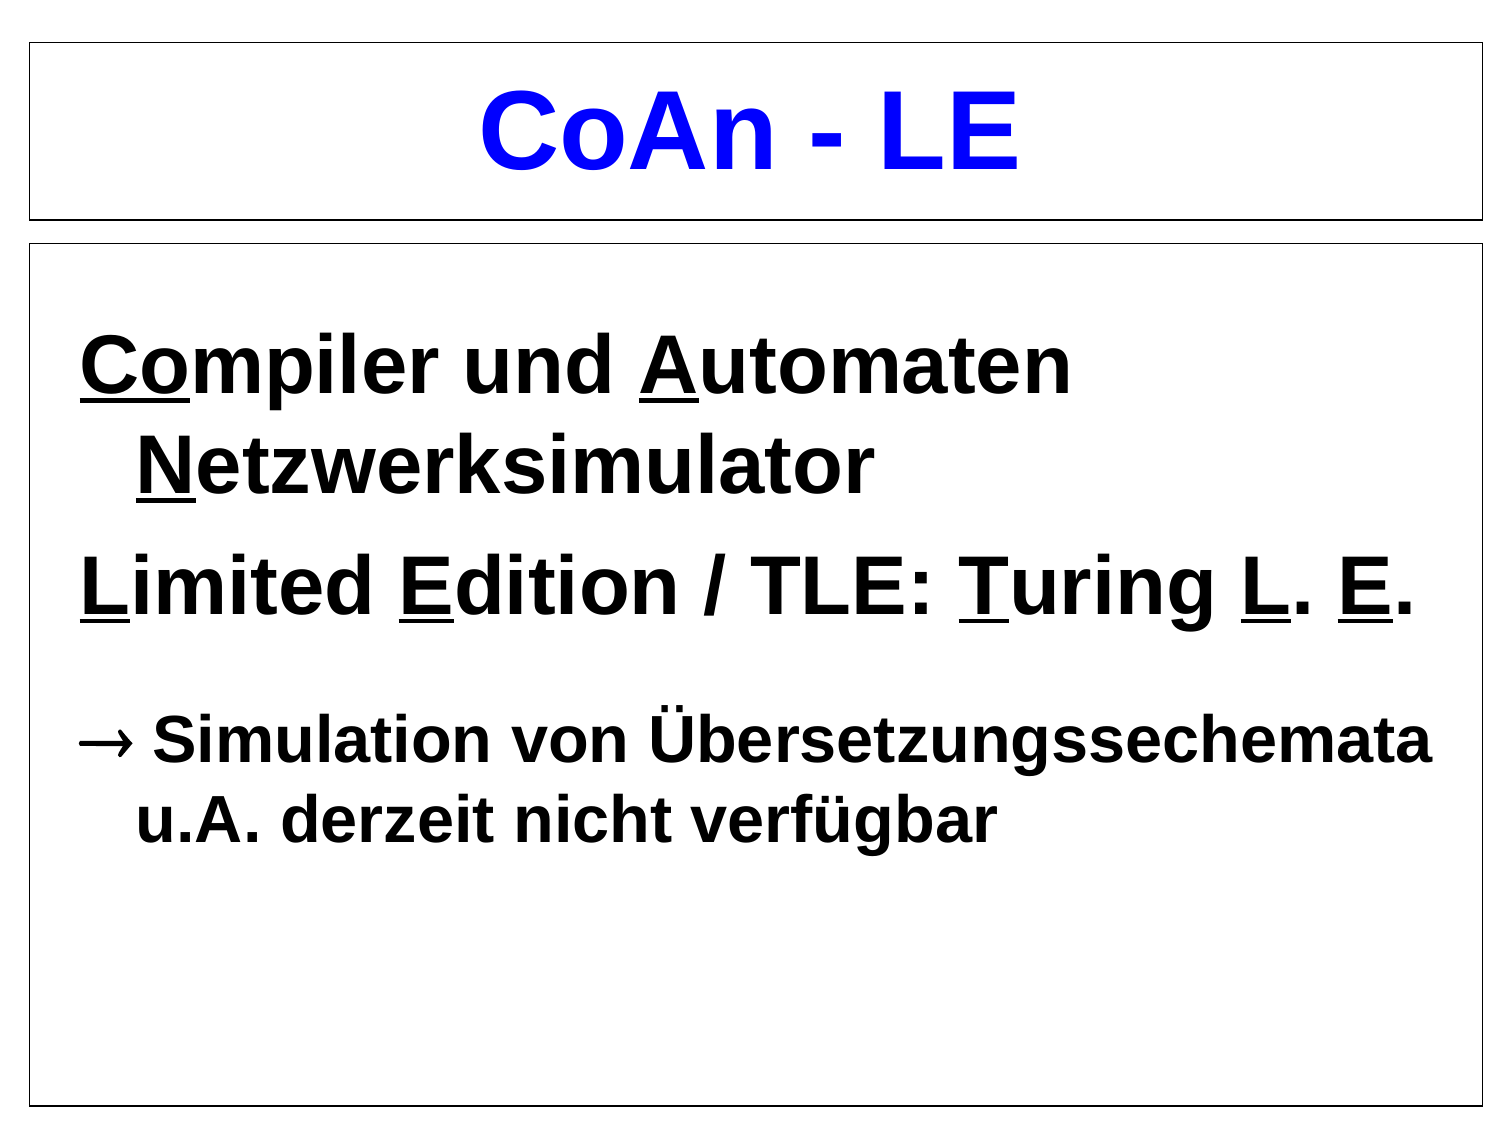

# CoAn - LE
Compiler und Automaten Netzwerksimulator
Limited Edition / TLE: Turing L. E.
 Simulation von Übersetzungssechemata u.A. derzeit nicht verfügbar